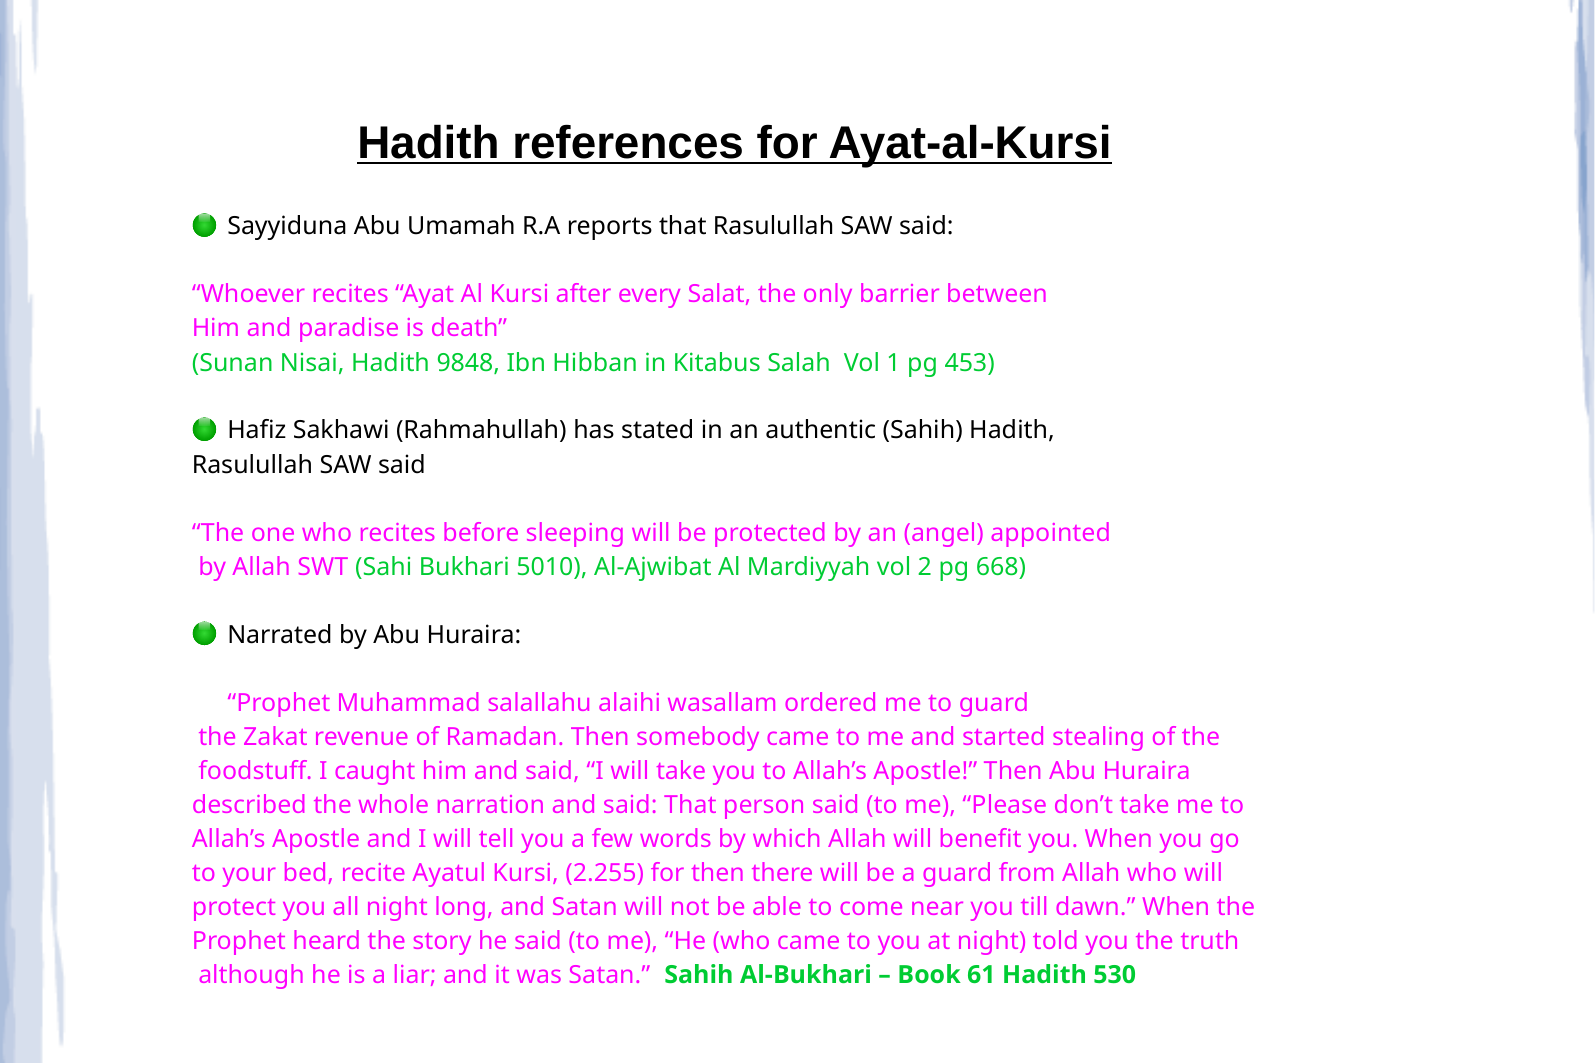

Hadith references for Ayat-al-Kursi
Sayyiduna Abu Umamah R.A reports that Rasulullah SAW said:
“Whoever recites “Ayat Al Kursi after every Salat, the only barrier between
Him and paradise is death”
(Sunan Nisai, Hadith 9848, Ibn Hibban in Kitabus Salah Vol 1 pg 453)
Hafiz Sakhawi (Rahmahullah) has stated in an authentic (Sahih) Hadith,
Rasulullah SAW said
“The one who recites before sleeping will be protected by an (angel) appointed
 by Allah SWT (Sahi Bukhari 5010), Al-Ajwibat Al Mardiyyah vol 2 pg 668)
Narrated by Abu Huraira:
“Prophet Muhammad salallahu alaihi wasallam ordered me to guard
 the Zakat revenue of Ramadan. Then somebody came to me and started stealing of the
 foodstuff. I caught him and said, “I will take you to Allah’s Apostle!” Then Abu Huraira
described the whole narration and said: That person said (to me), “Please don’t take me to
Allah’s Apostle and I will tell you a few words by which Allah will benefit you. When you go
to your bed, recite Ayatul Kursi, (2.255) for then there will be a guard from Allah who will
protect you all night long, and Satan will not be able to come near you till dawn.” When the
Prophet heard the story he said (to me), “He (who came to you at night) told you the truth
 although he is a liar; and it was Satan.” Sahih Al-Bukhari – Book 61 Hadith 530